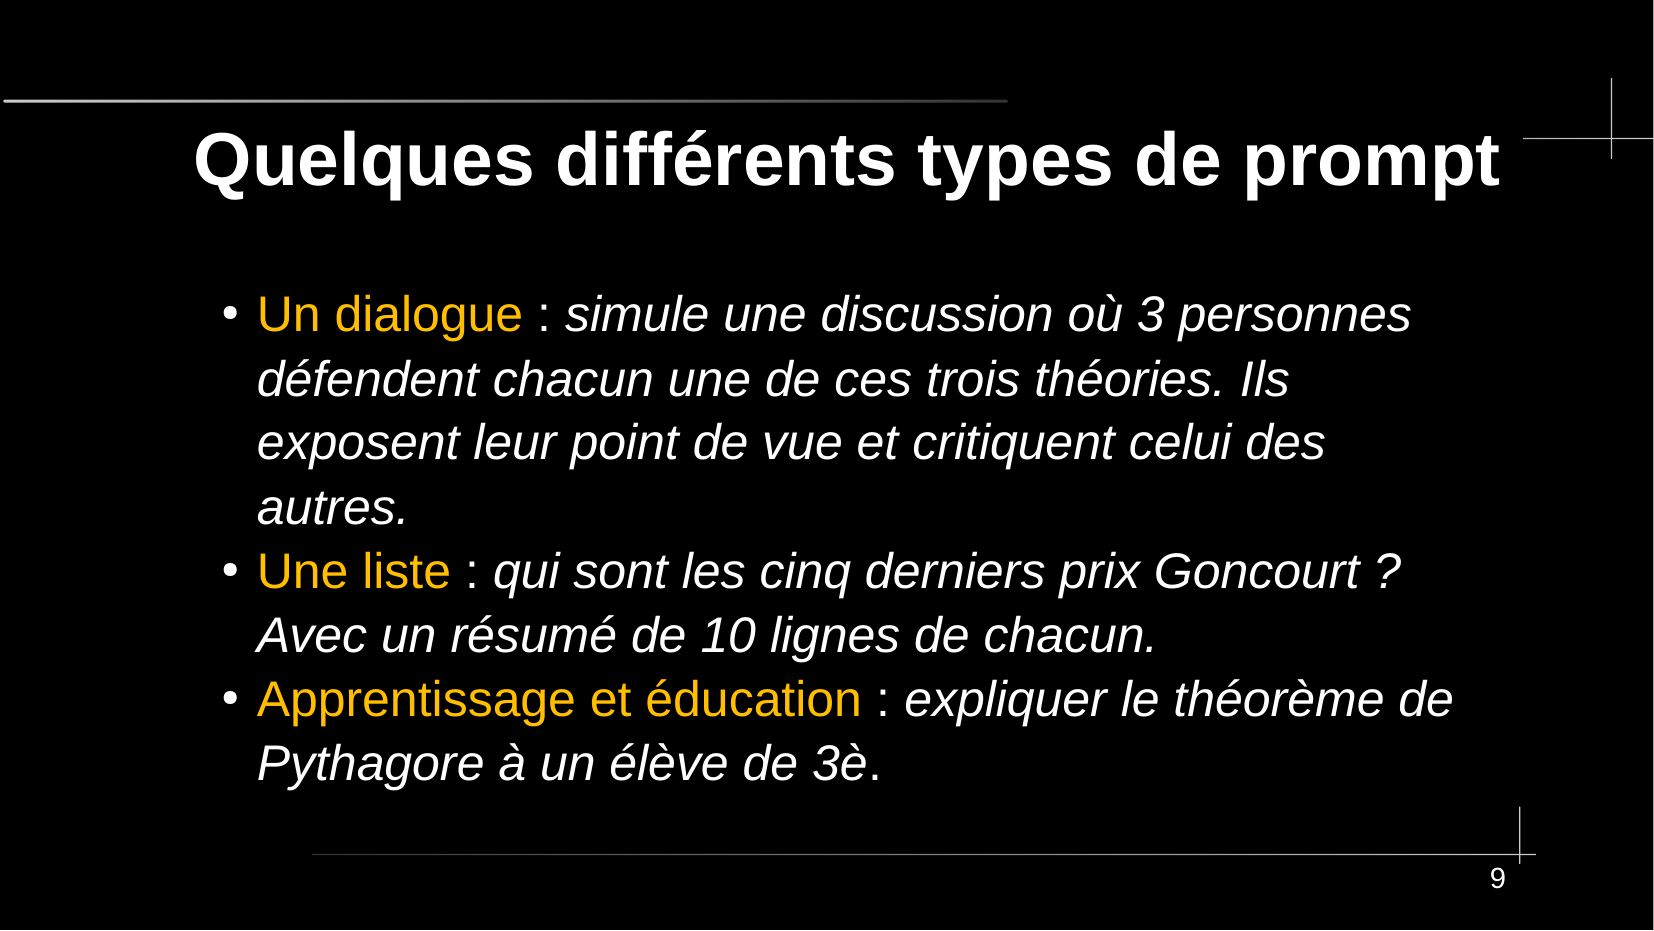

# Quelques différents types de prompt
Un dialogue : simule une discussion où 3 personnes défendent chacun une de ces trois théories. Ils exposent leur point de vue et critiquent celui des autres.
Une liste : qui sont les cinq derniers prix Goncourt ? Avec un résumé de 10 lignes de chacun.
Apprentissage et éducation : expliquer le théorème de Pythagore à un élève de 3è.
9